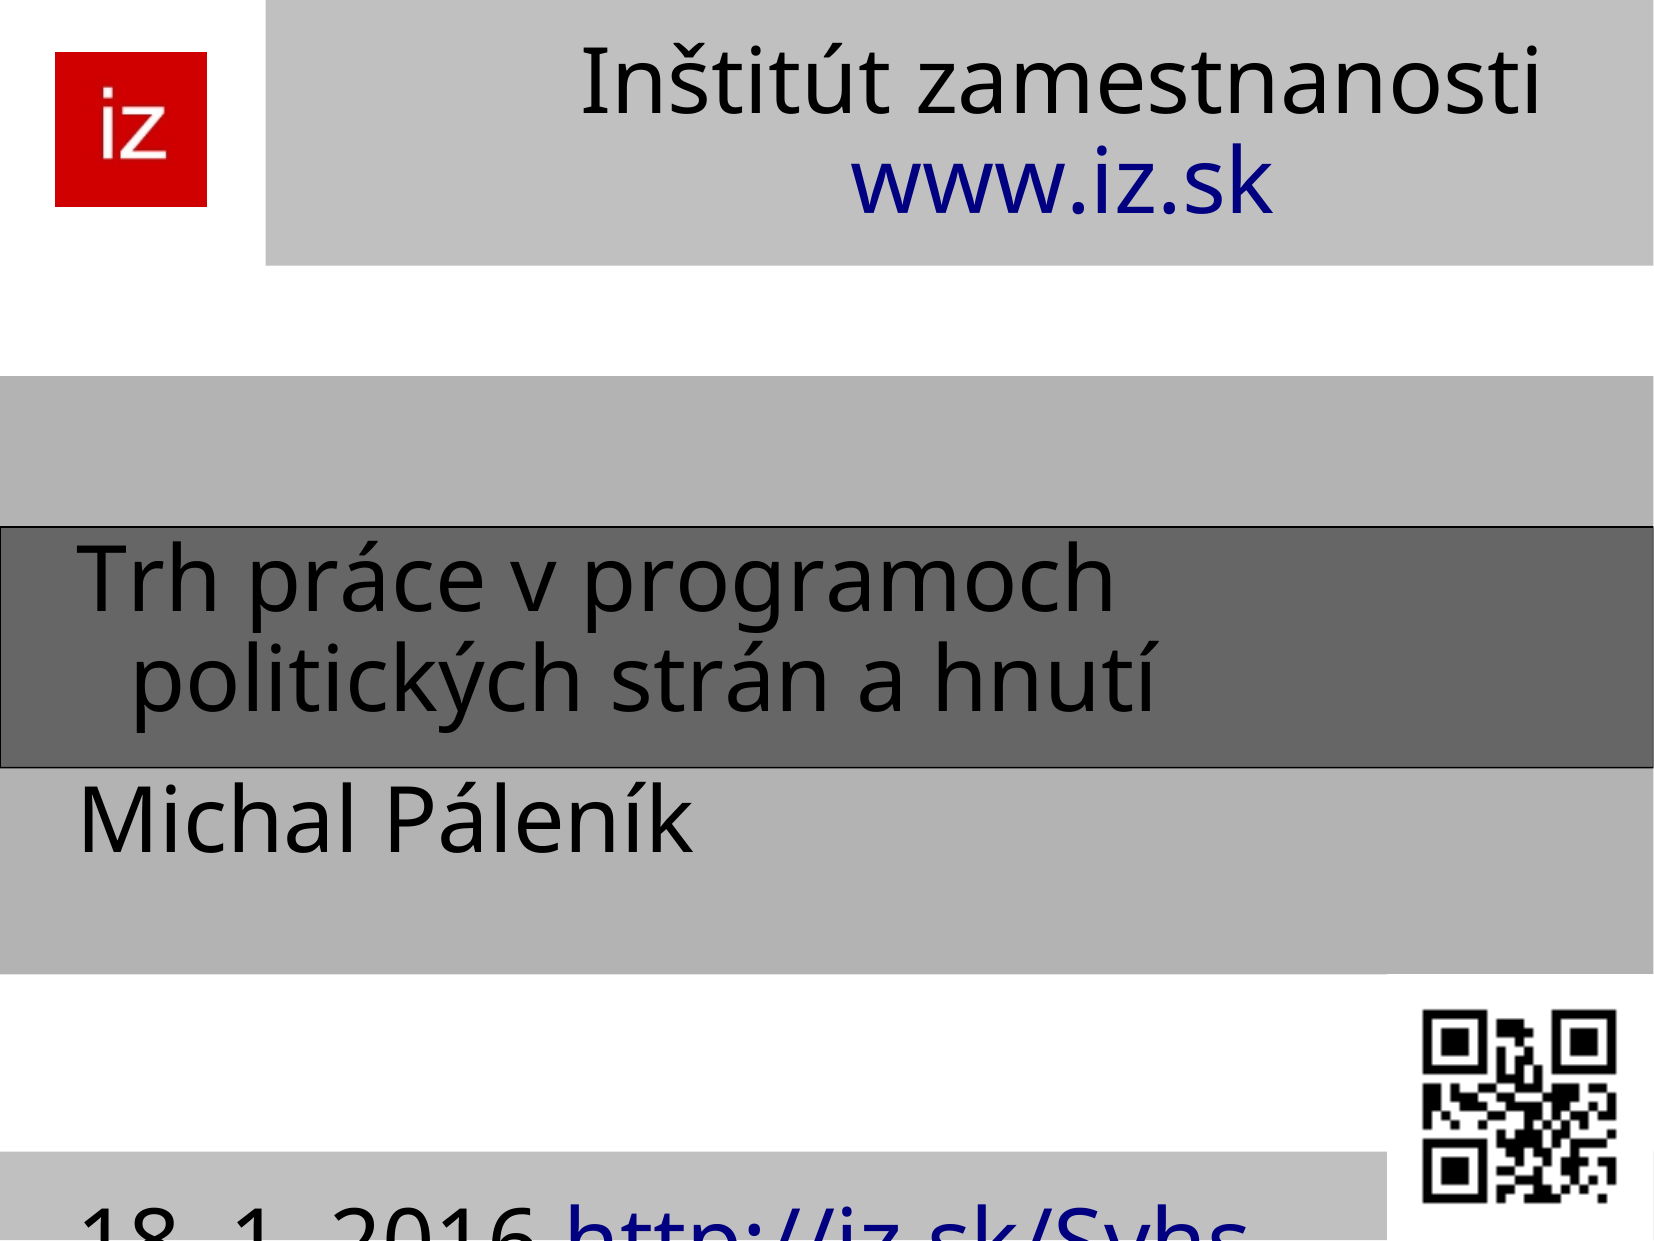

# Inštitút zamestnanosti www.iz.sk
Trh práce v programoch politických strán a hnutí
Michal Páleník
18. 1. 2016 http://iz.sk/Svhs